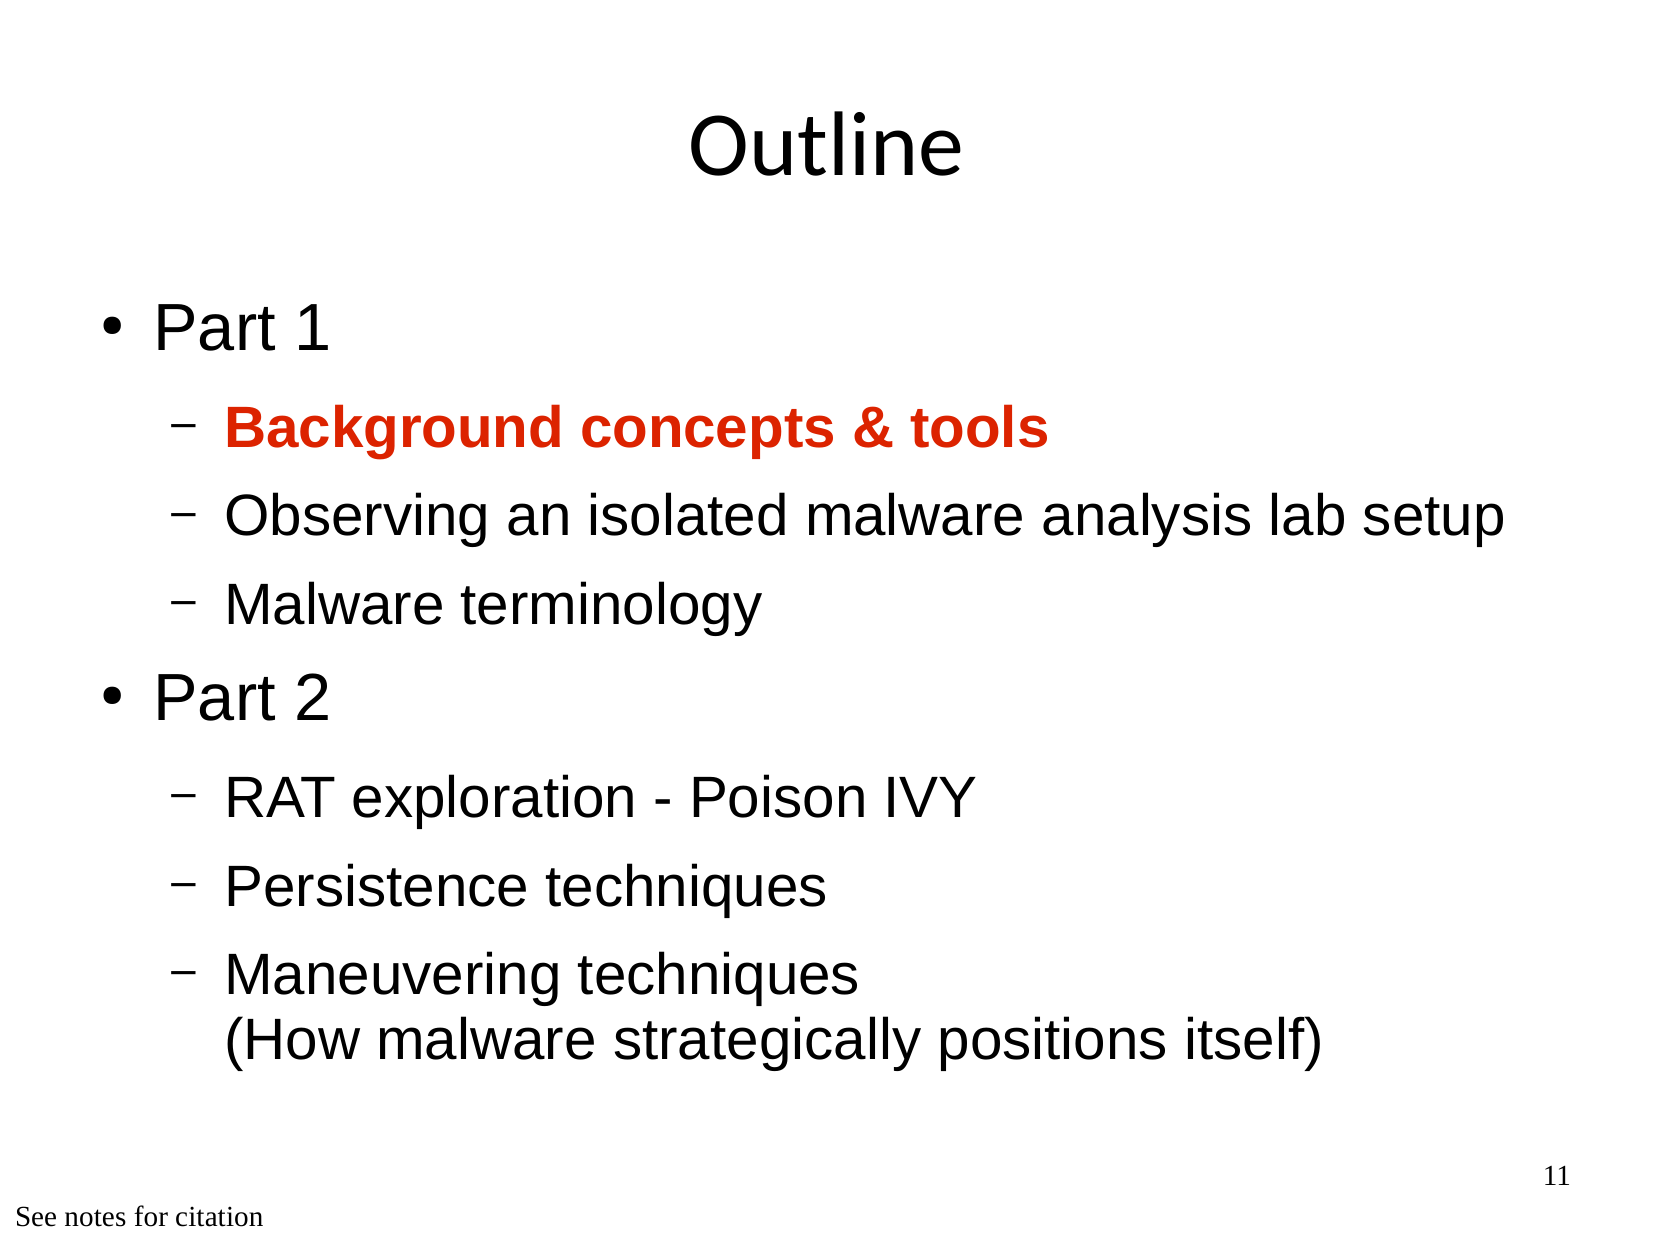

# Outline
Part 1
Background concepts & tools
Observing an isolated malware analysis lab setup
Malware terminology
Part 2
RAT exploration - Poison IVY
Persistence techniques
Maneuvering techniques
(How malware strategically positions itself)
11
See notes for citation